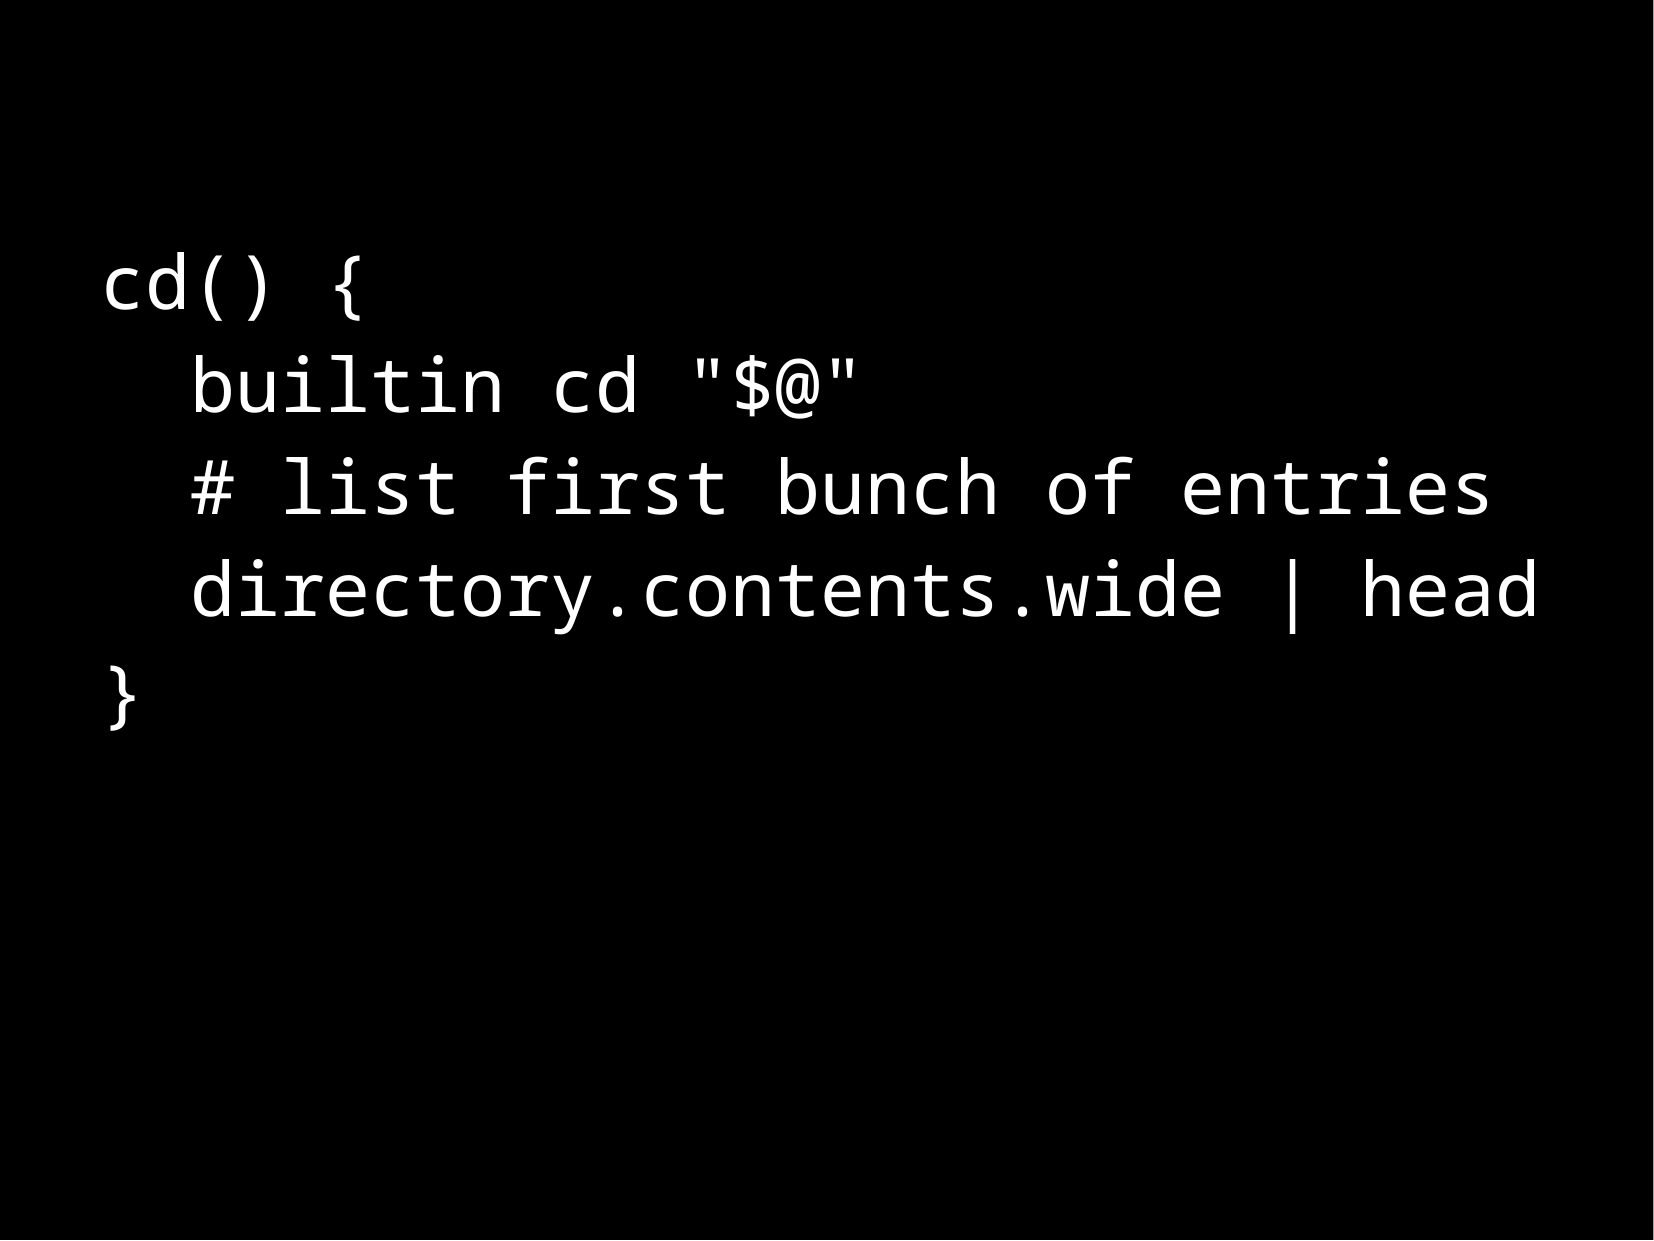

# cd() { builtin cd "$@" # list first bunch of entries directory.contents.wide | head }